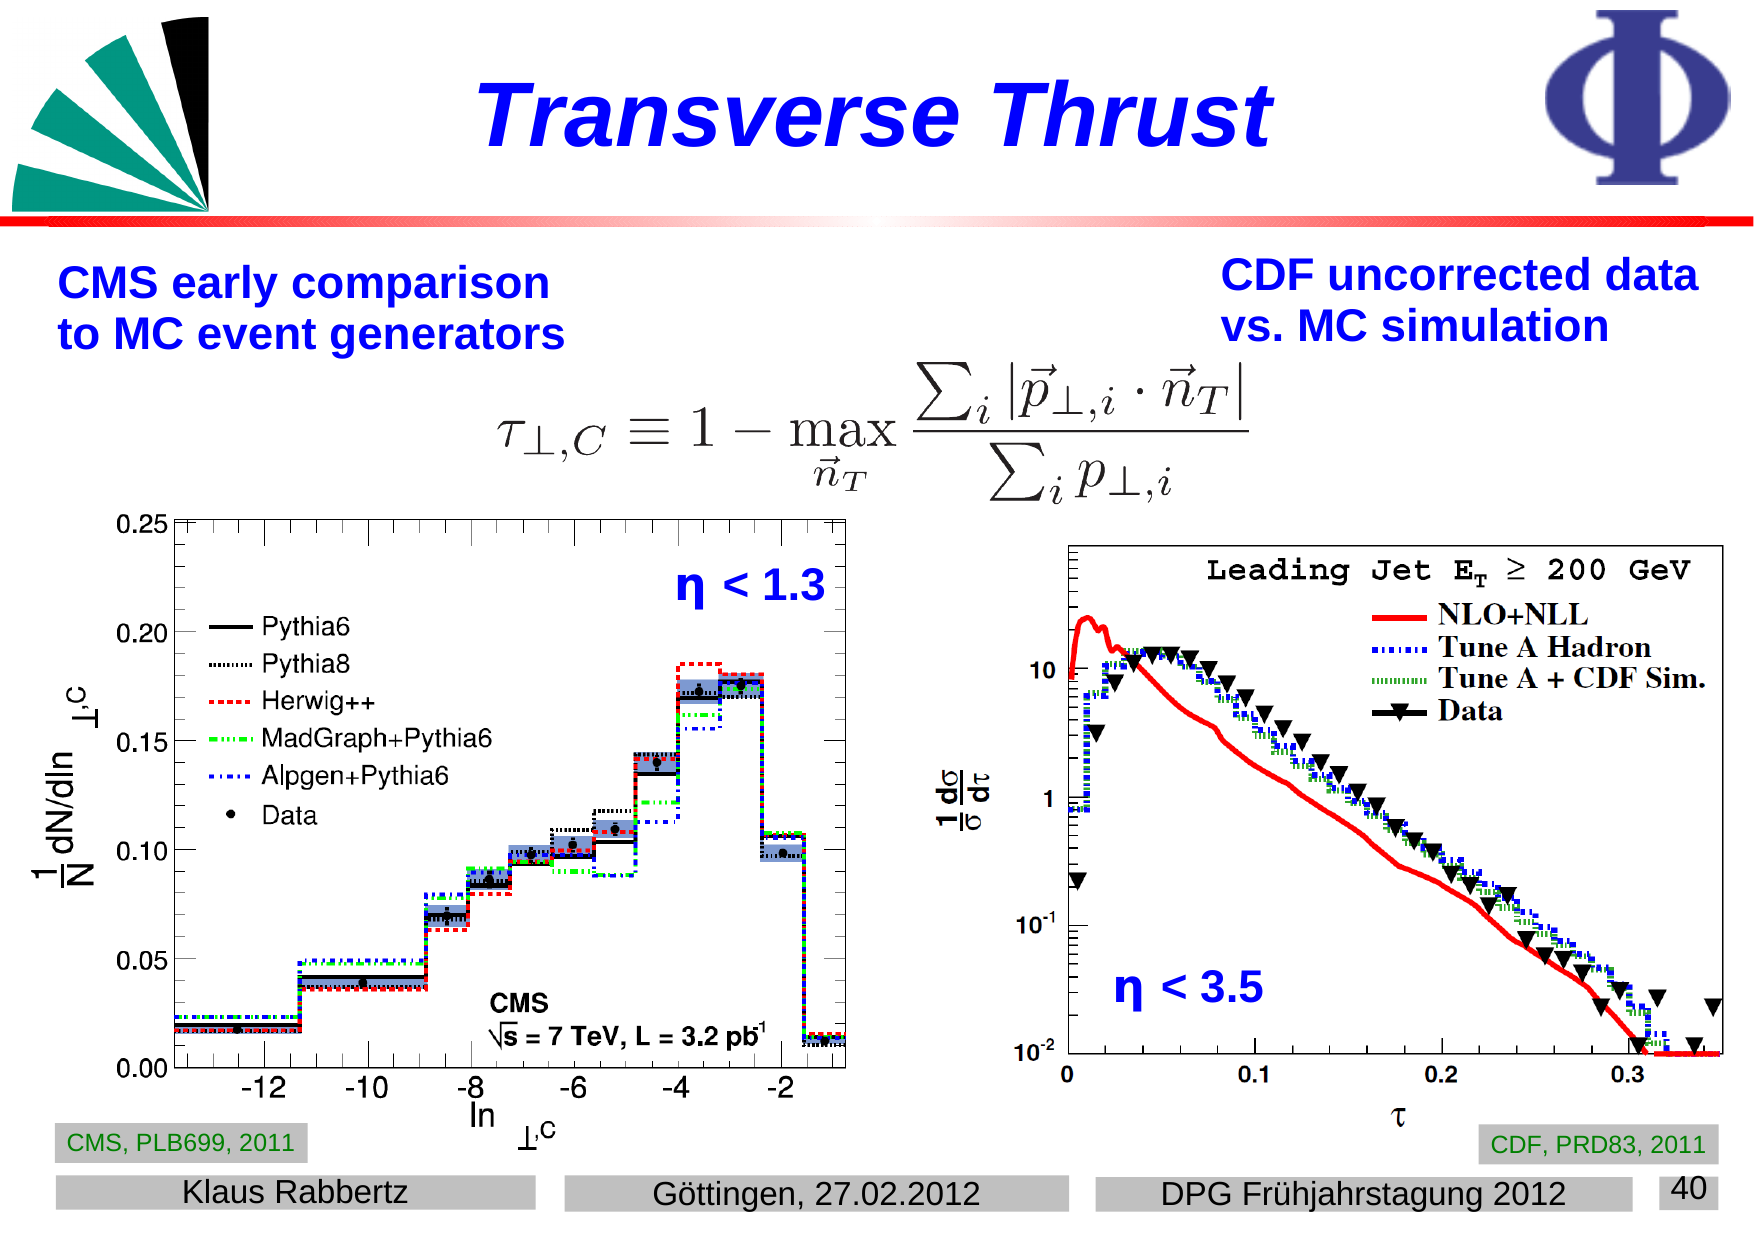

# Transverse Thrust
CDF uncorrected data
vs. MC simulation
CMS early comparison
to MC event generators
η < 1.3
η < 3.5
CMS, PLB699, 2011
CDF, PRD83, 2011